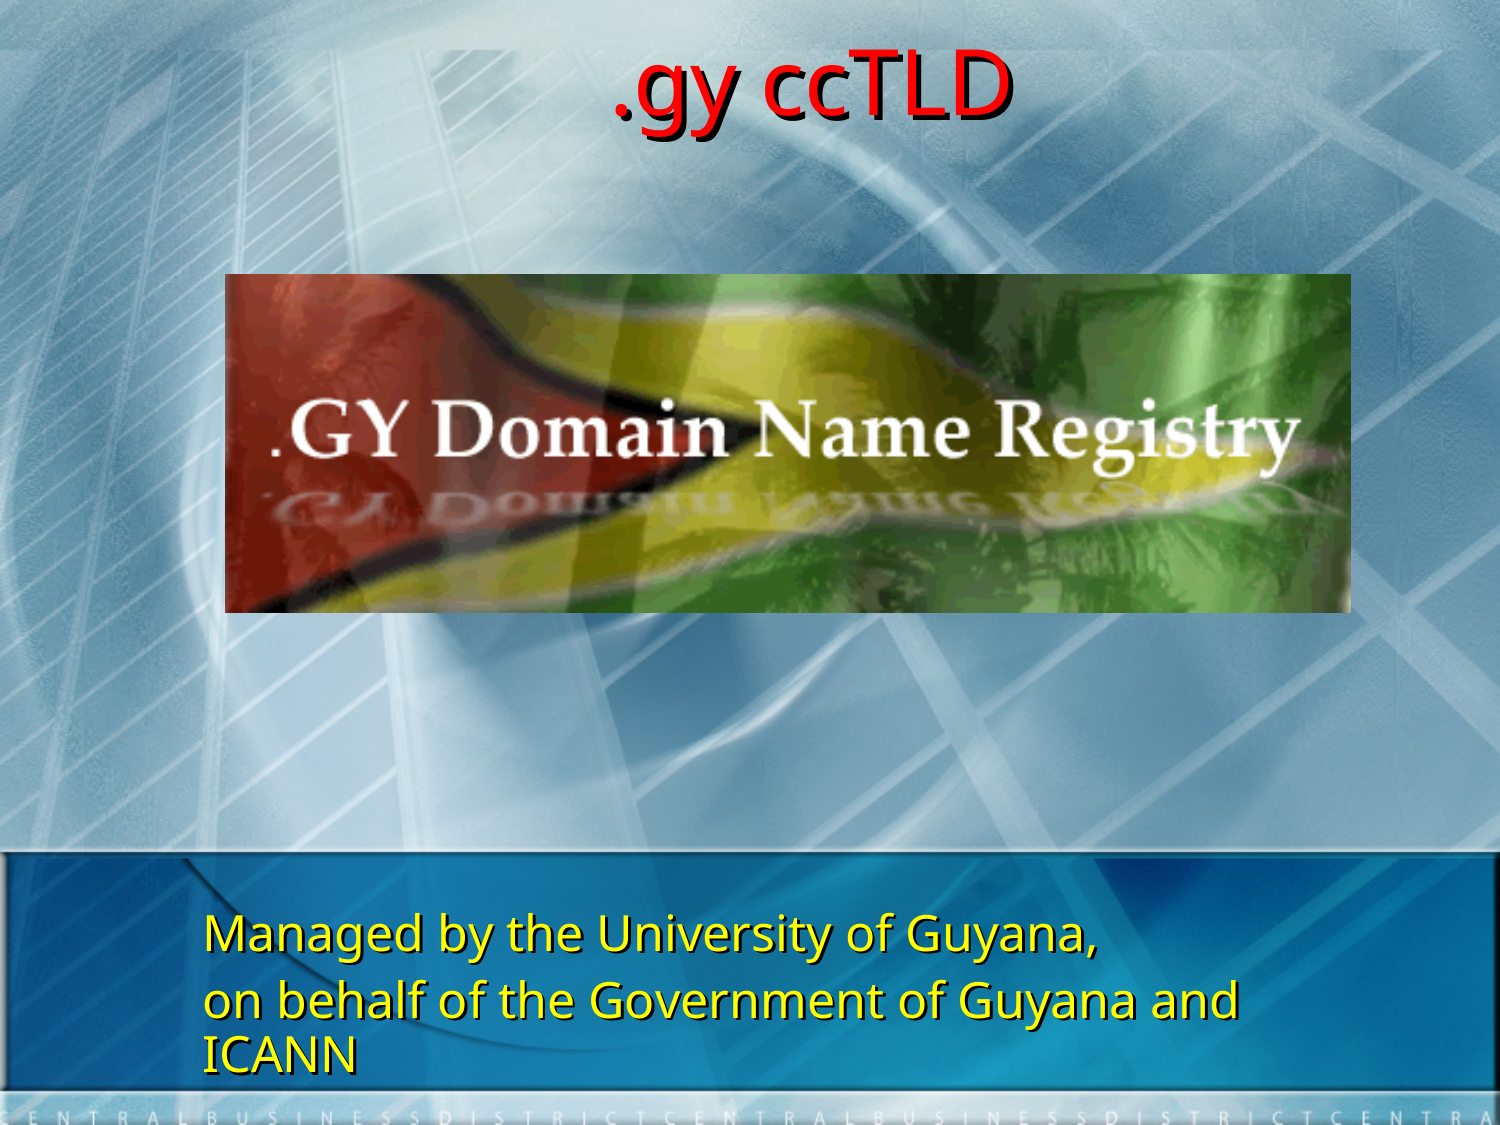

# .gy ccTLD
Managed by the University of Guyana,
on behalf of the Government of Guyana and ICANN